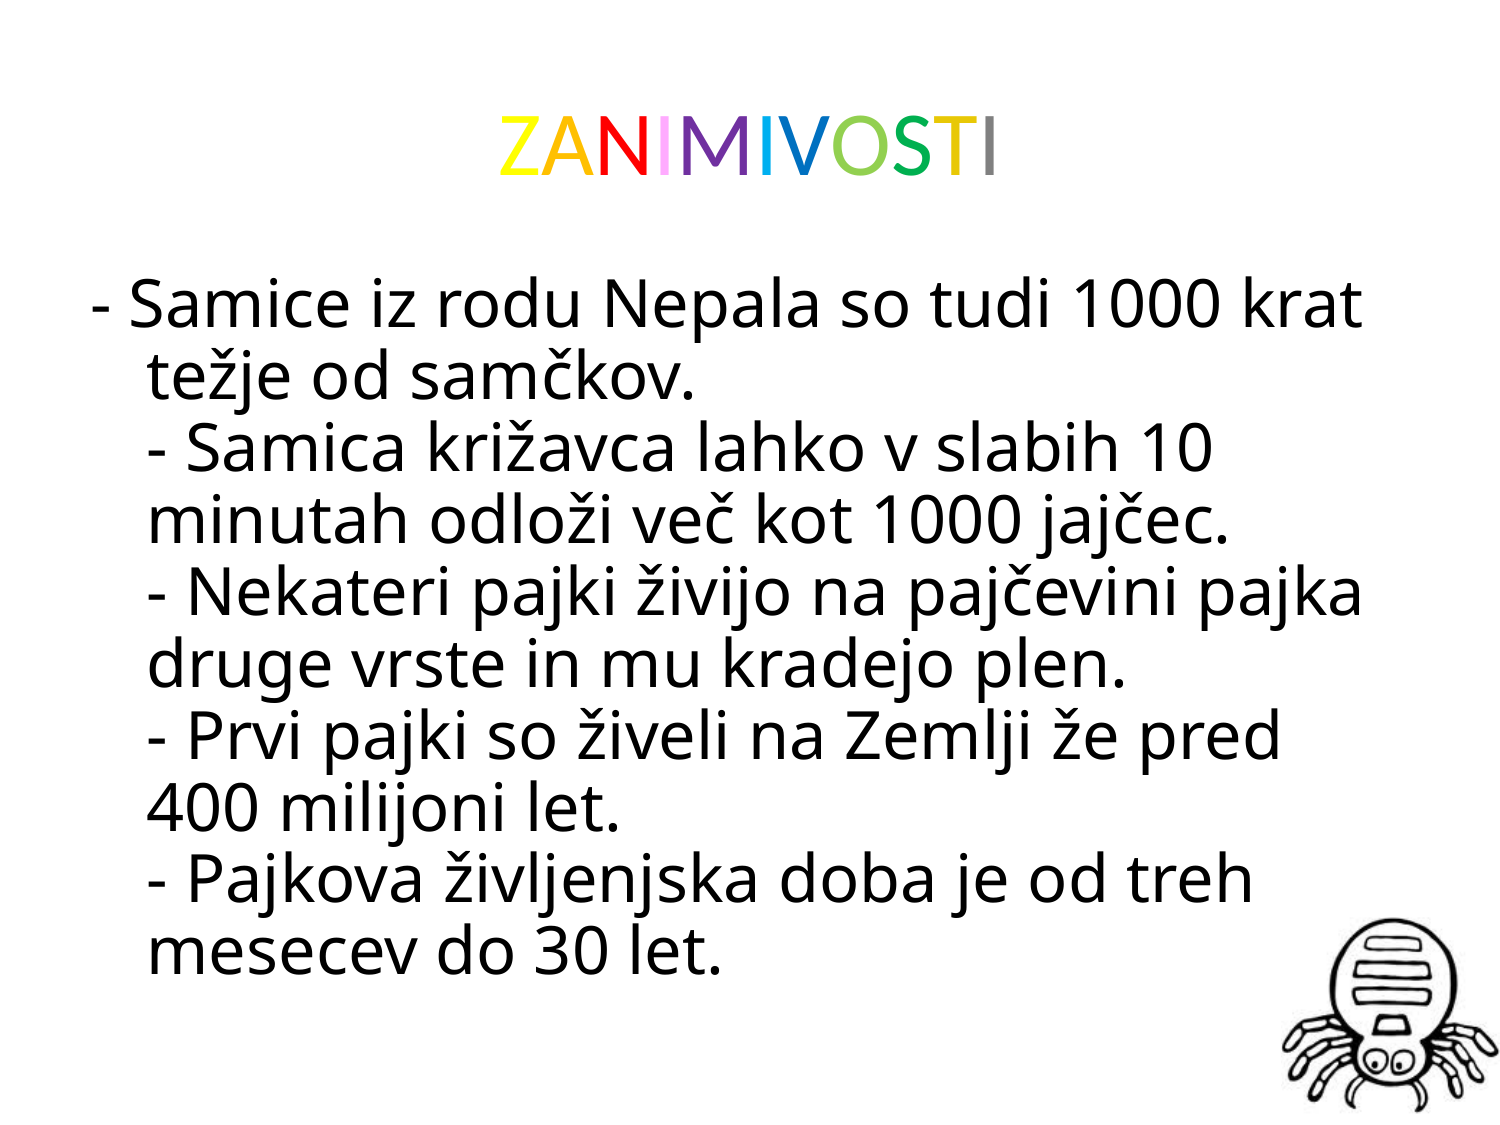

# ZANIMIVOSTI
- Samice iz rodu Nepala so tudi 1000 krat težje od samčkov.
- Samica križavca lahko v slabih 10 minutah odloži več kot 1000 jajčec.
- Nekateri pajki živijo na pajčevini pajka druge vrste in mu kradejo plen.
- Prvi pajki so živeli na Zemlji že pred 400 milijoni let.
- Pajkova življenjska doba je od treh mesecev do 30 let.